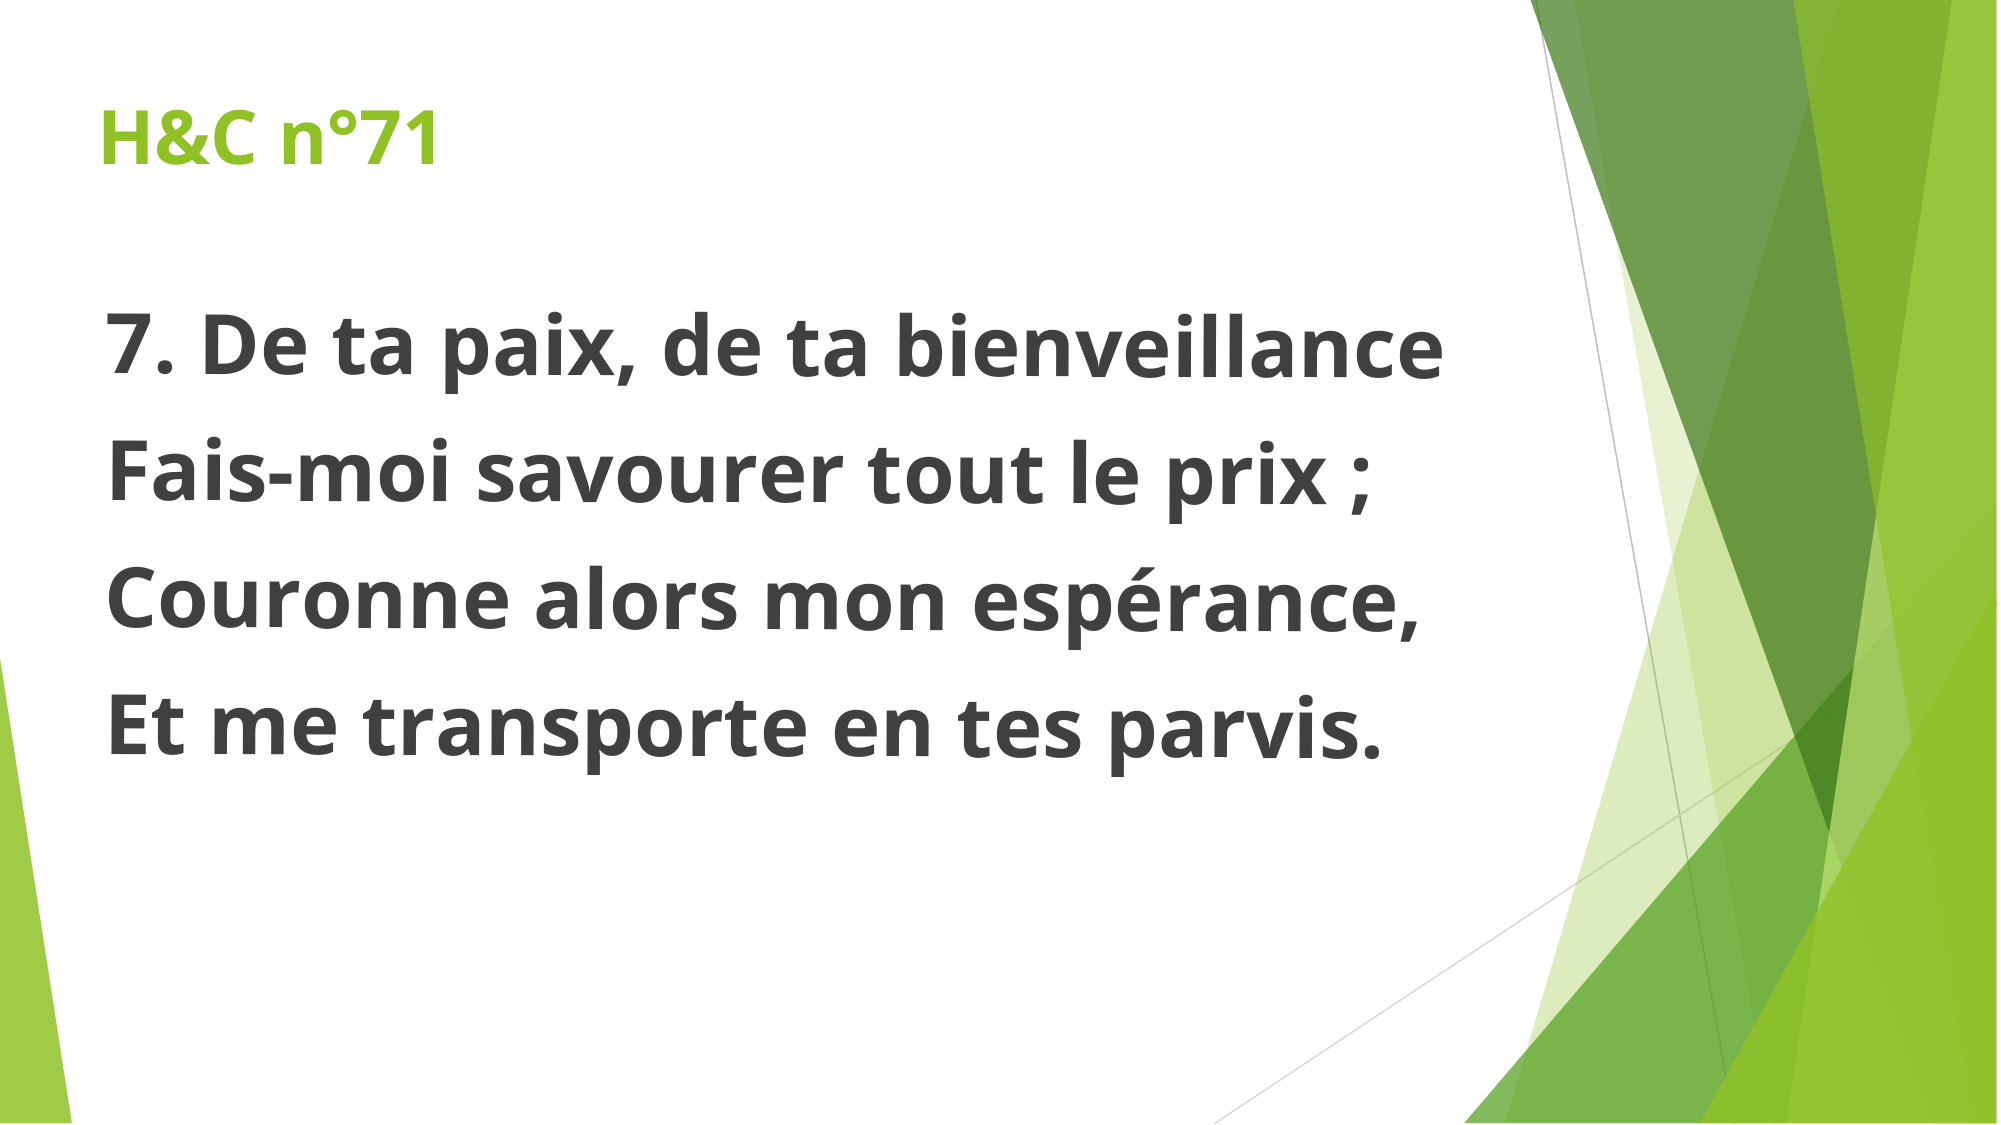

H&C n°71
7. De ta paix, de ta bienveillance
Fais-moi savourer tout le prix ;
Couronne alors mon espérance,
Et me transporte en tes parvis.